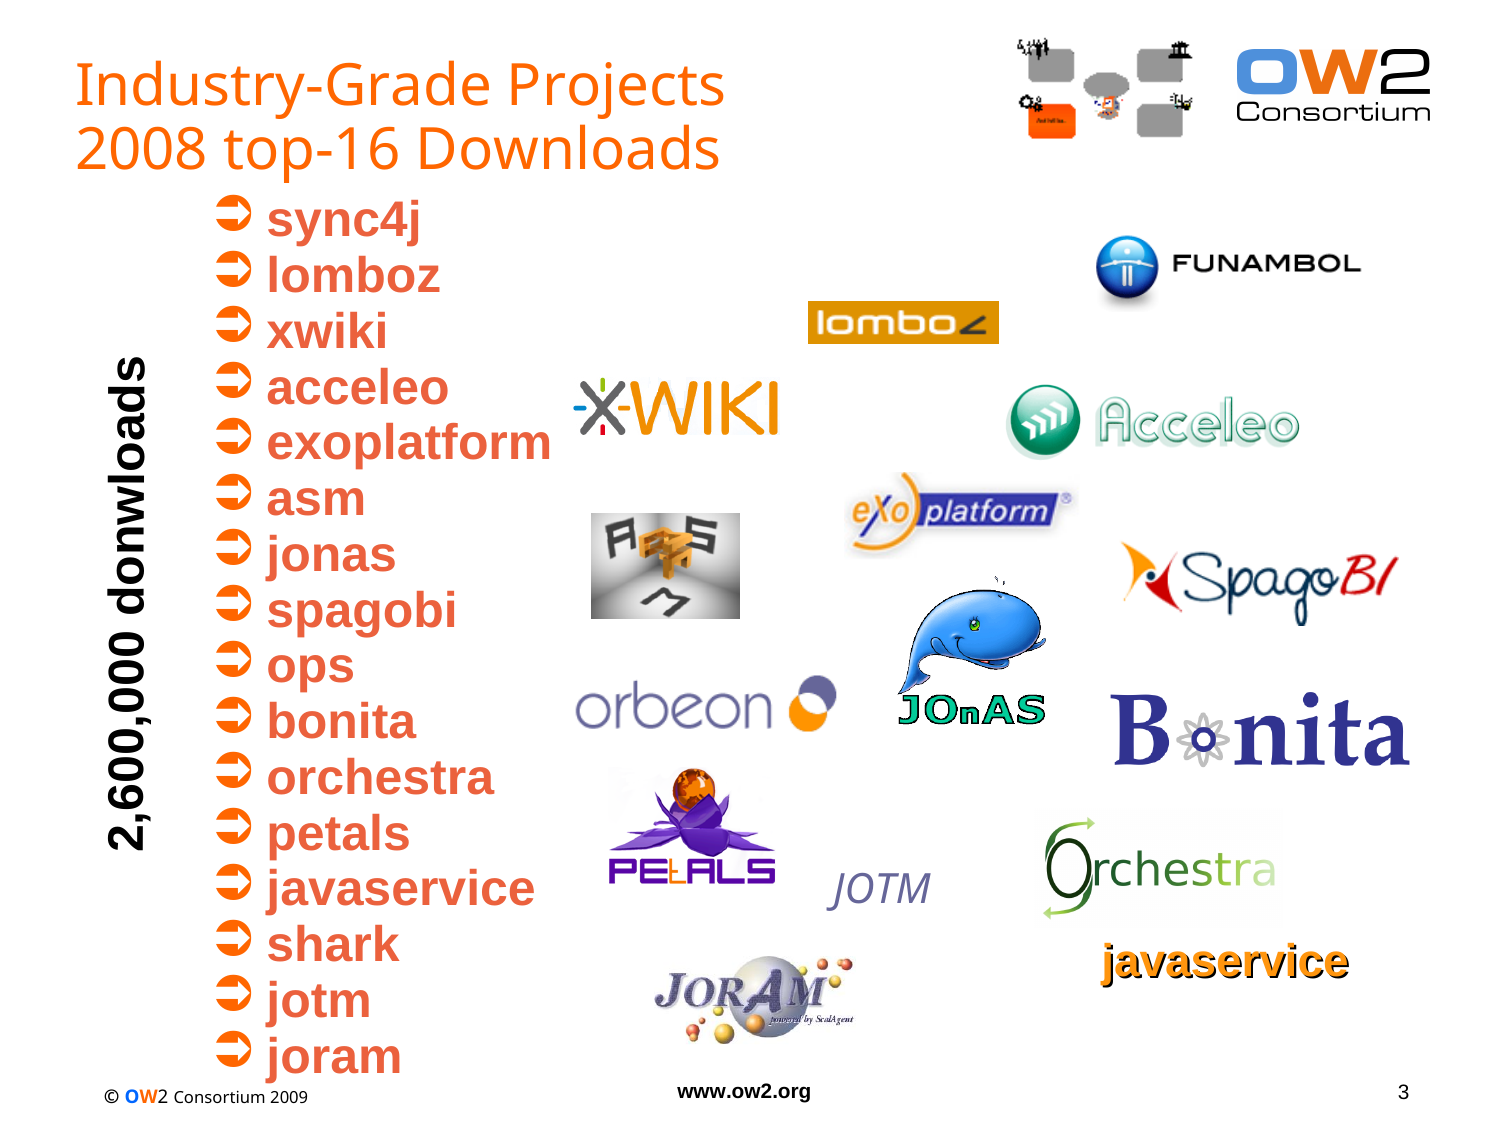

# Industry-Grade Projects 2008 top-16 Downloads
sync4j
lomboz
xwiki
acceleo
exoplatform
asm
jonas
spagobi
ops
bonita
orchestra
petals
javaservice
shark
jotm
joram
2,600,000 donwloads
JOTM
javaservice
3